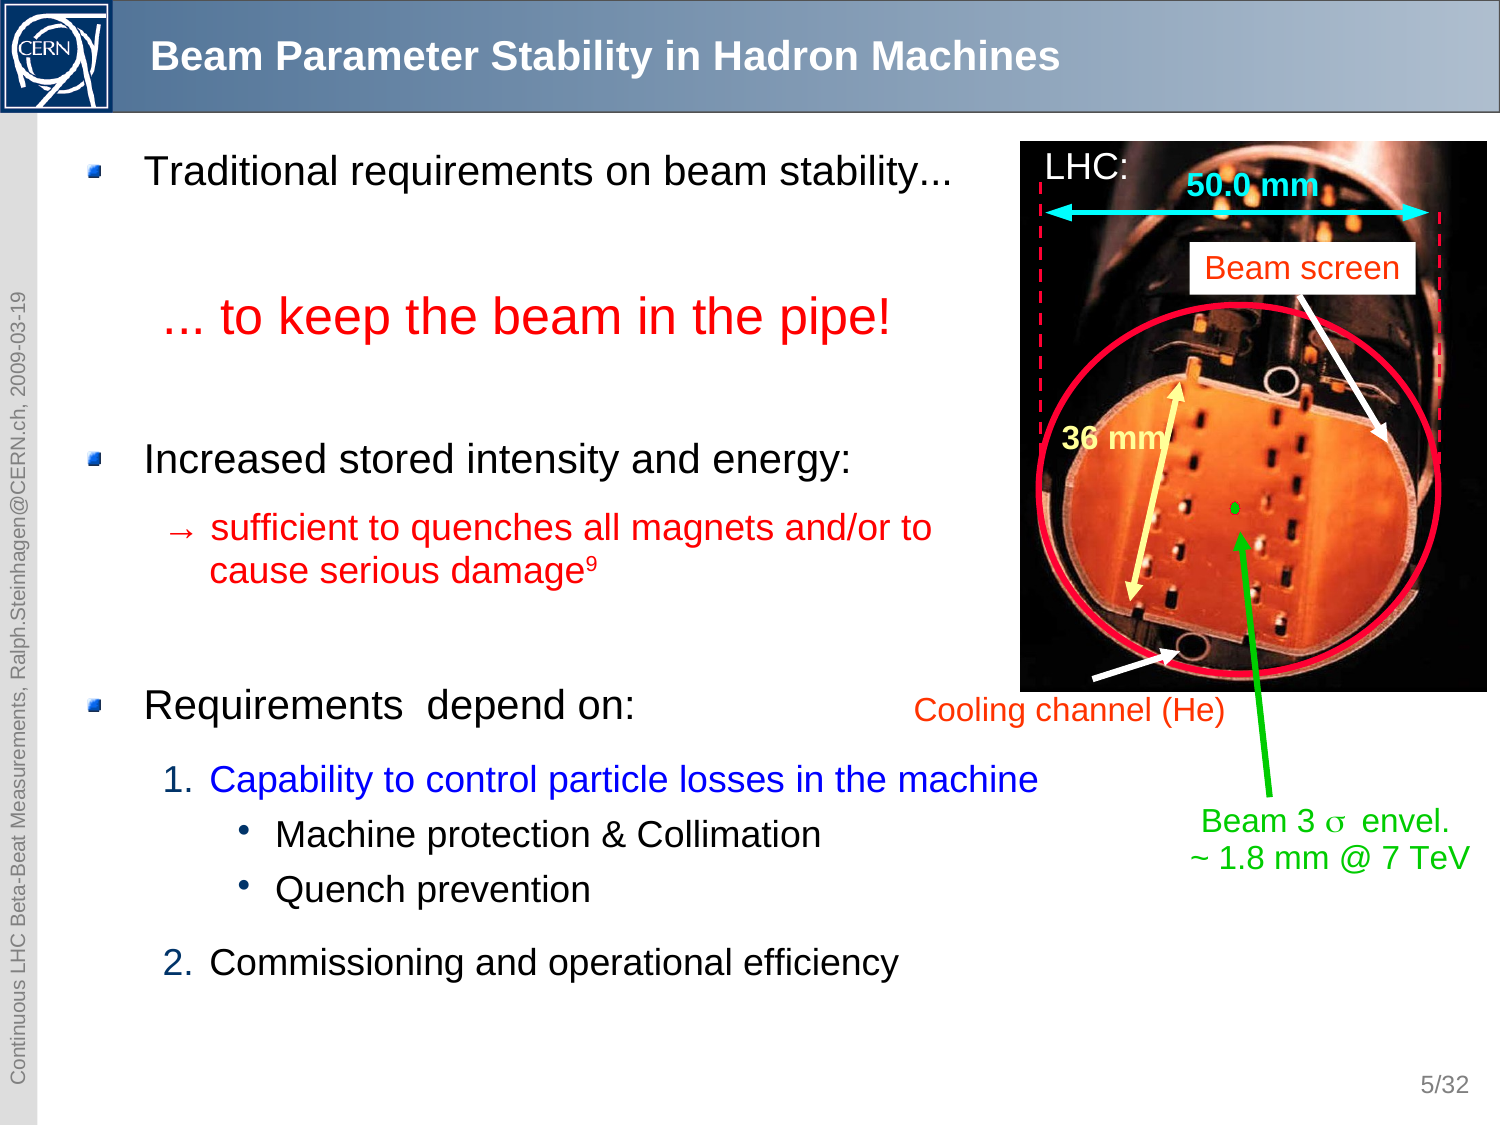

# Beam Parameter Stability in Hadron Machines
LHC:
Traditional requirements on beam stability...
... to keep the beam in the pipe!
Increased stored intensity and energy:
→ sufficient to quenches all magnets and/or to 				cause serious damage9
Requirements depend on:
Capability to control particle losses in the machine
Machine protection & Collimation
Quench prevention
Commissioning and operational efficiency
 50.0 mm
Beam screen
36 mm
Cooling channel (He)
Beam 3 envel.
 ~ 1.8 mm @ 7 TeV